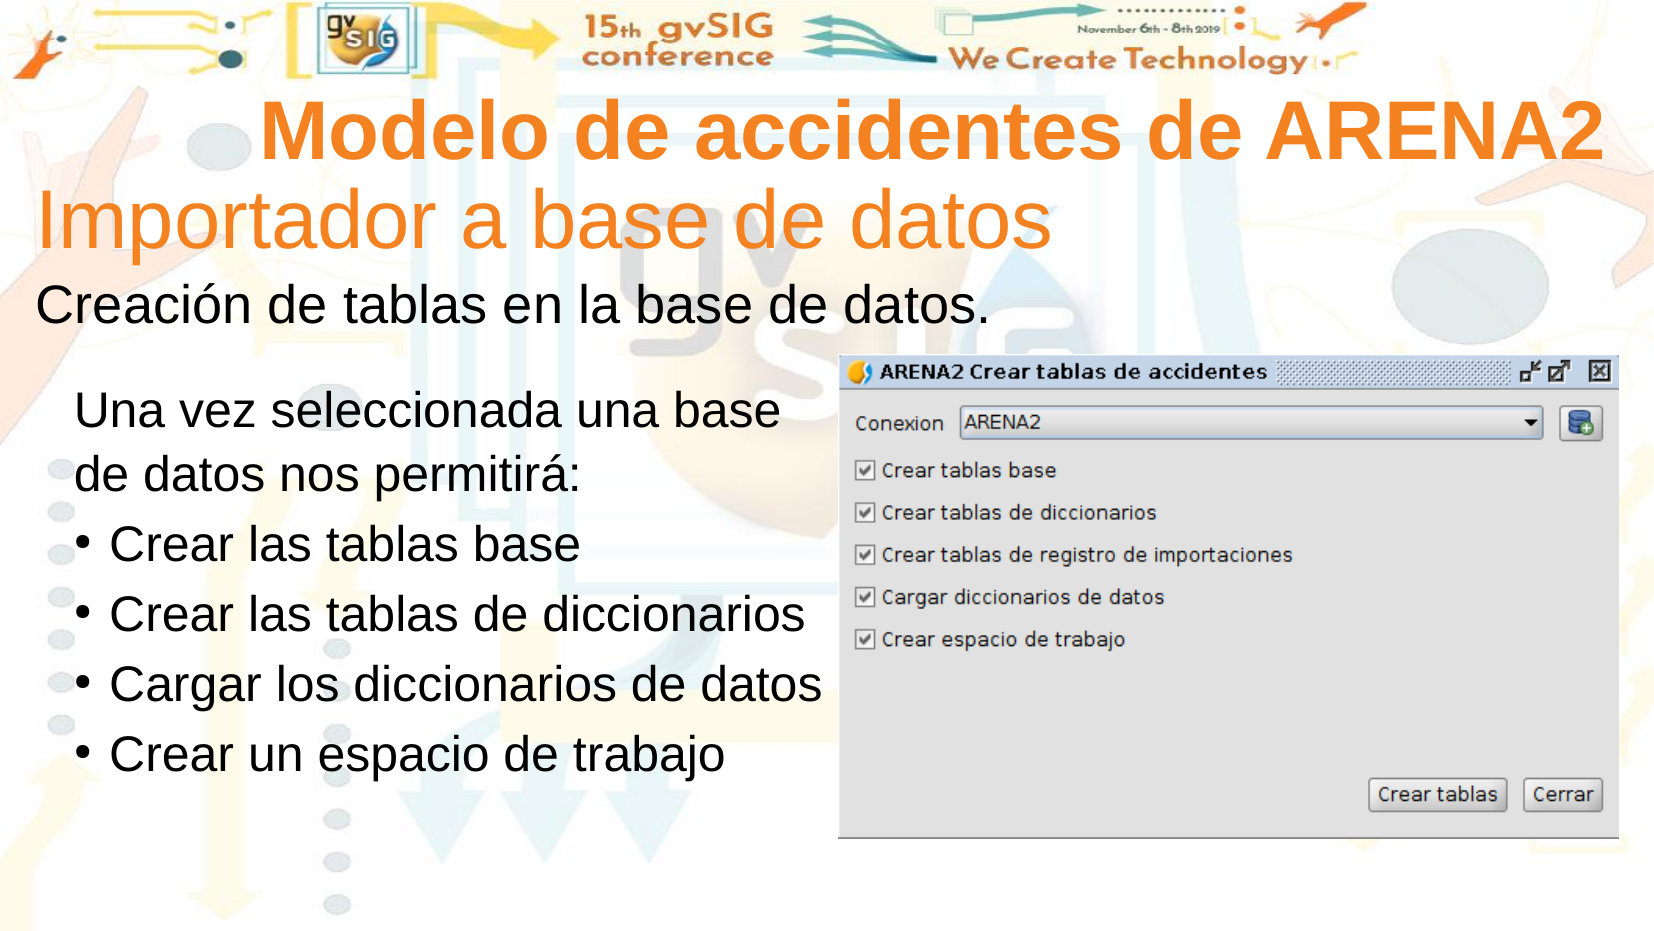

# Modelo de accidentes de ARENA2
Importador a base de datos
Creación de tablas en la base de datos.
Una vez seleccionada una base de datos nos permitirá:
Crear las tablas base
Crear las tablas de diccionarios
Cargar los diccionarios de datos
Crear un espacio de trabajo